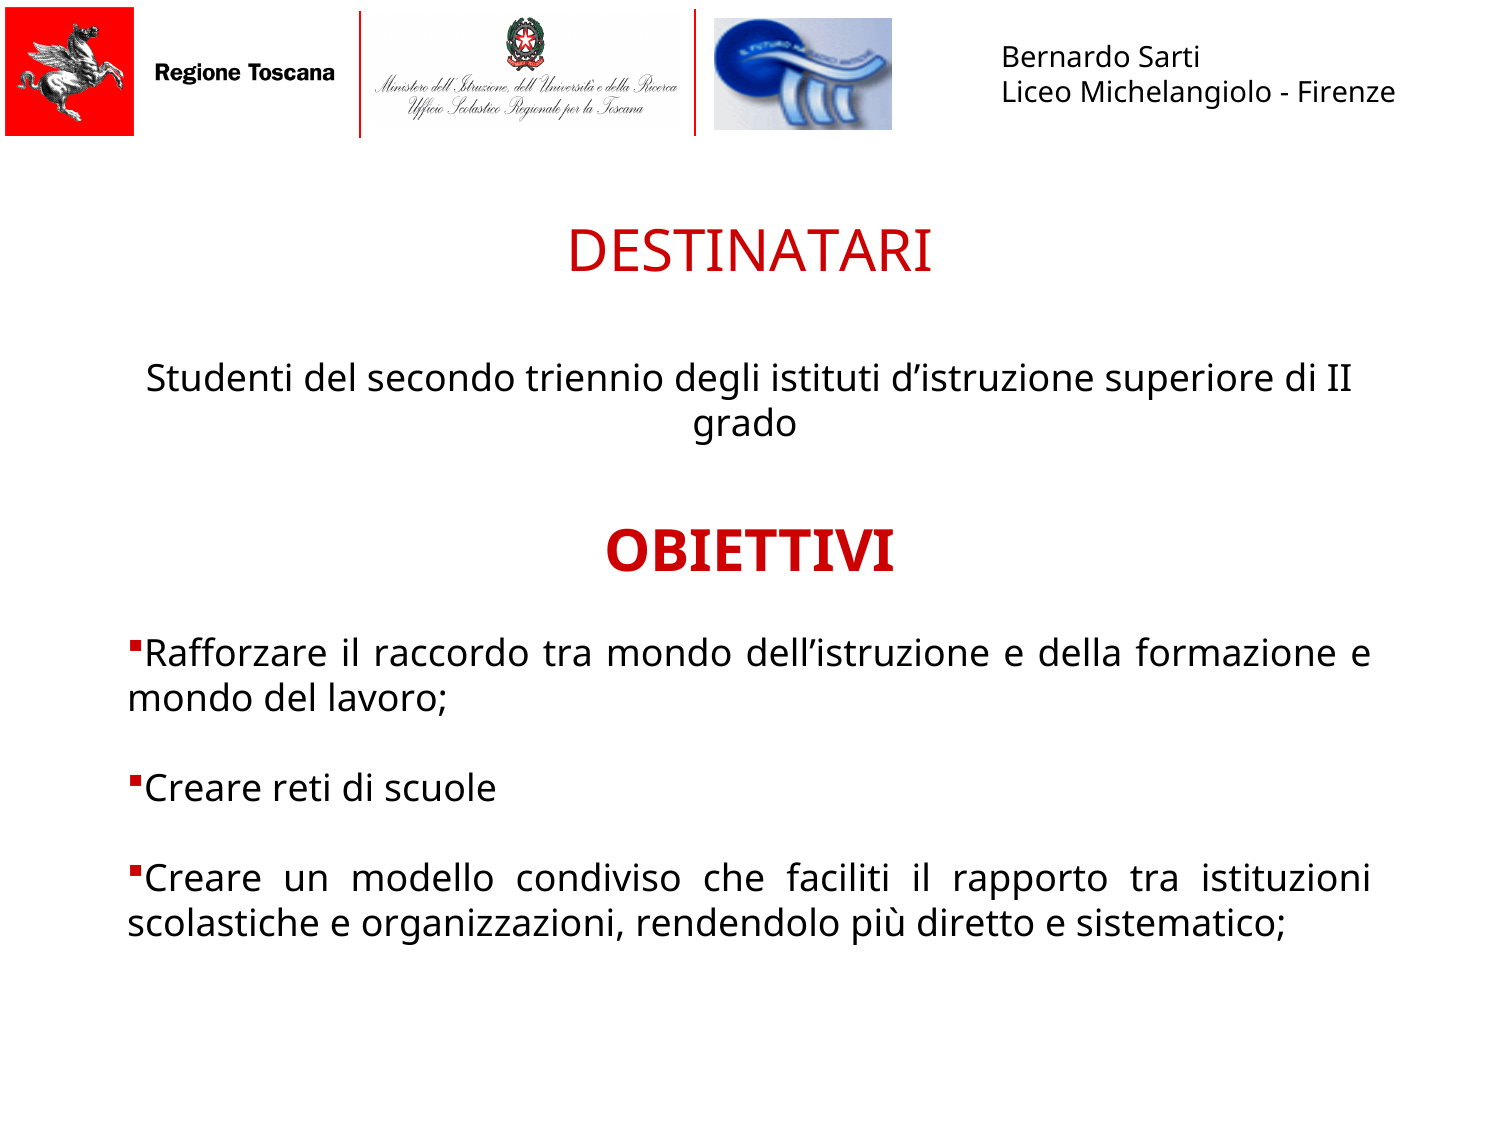

Logo scuola
Bernardo Sarti
Liceo Michelangiolo - Firenze
DESTINATARI
Studenti del secondo triennio degli istituti d’istruzione superiore di II grado
OBIETTIVI
Rafforzare il raccordo tra mondo dell’istruzione e della formazione e mondo del lavoro;
Creare reti di scuole
Creare un modello condiviso che faciliti il rapporto tra istituzioni scolastiche e organizzazioni, rendendolo più diretto e sistematico;